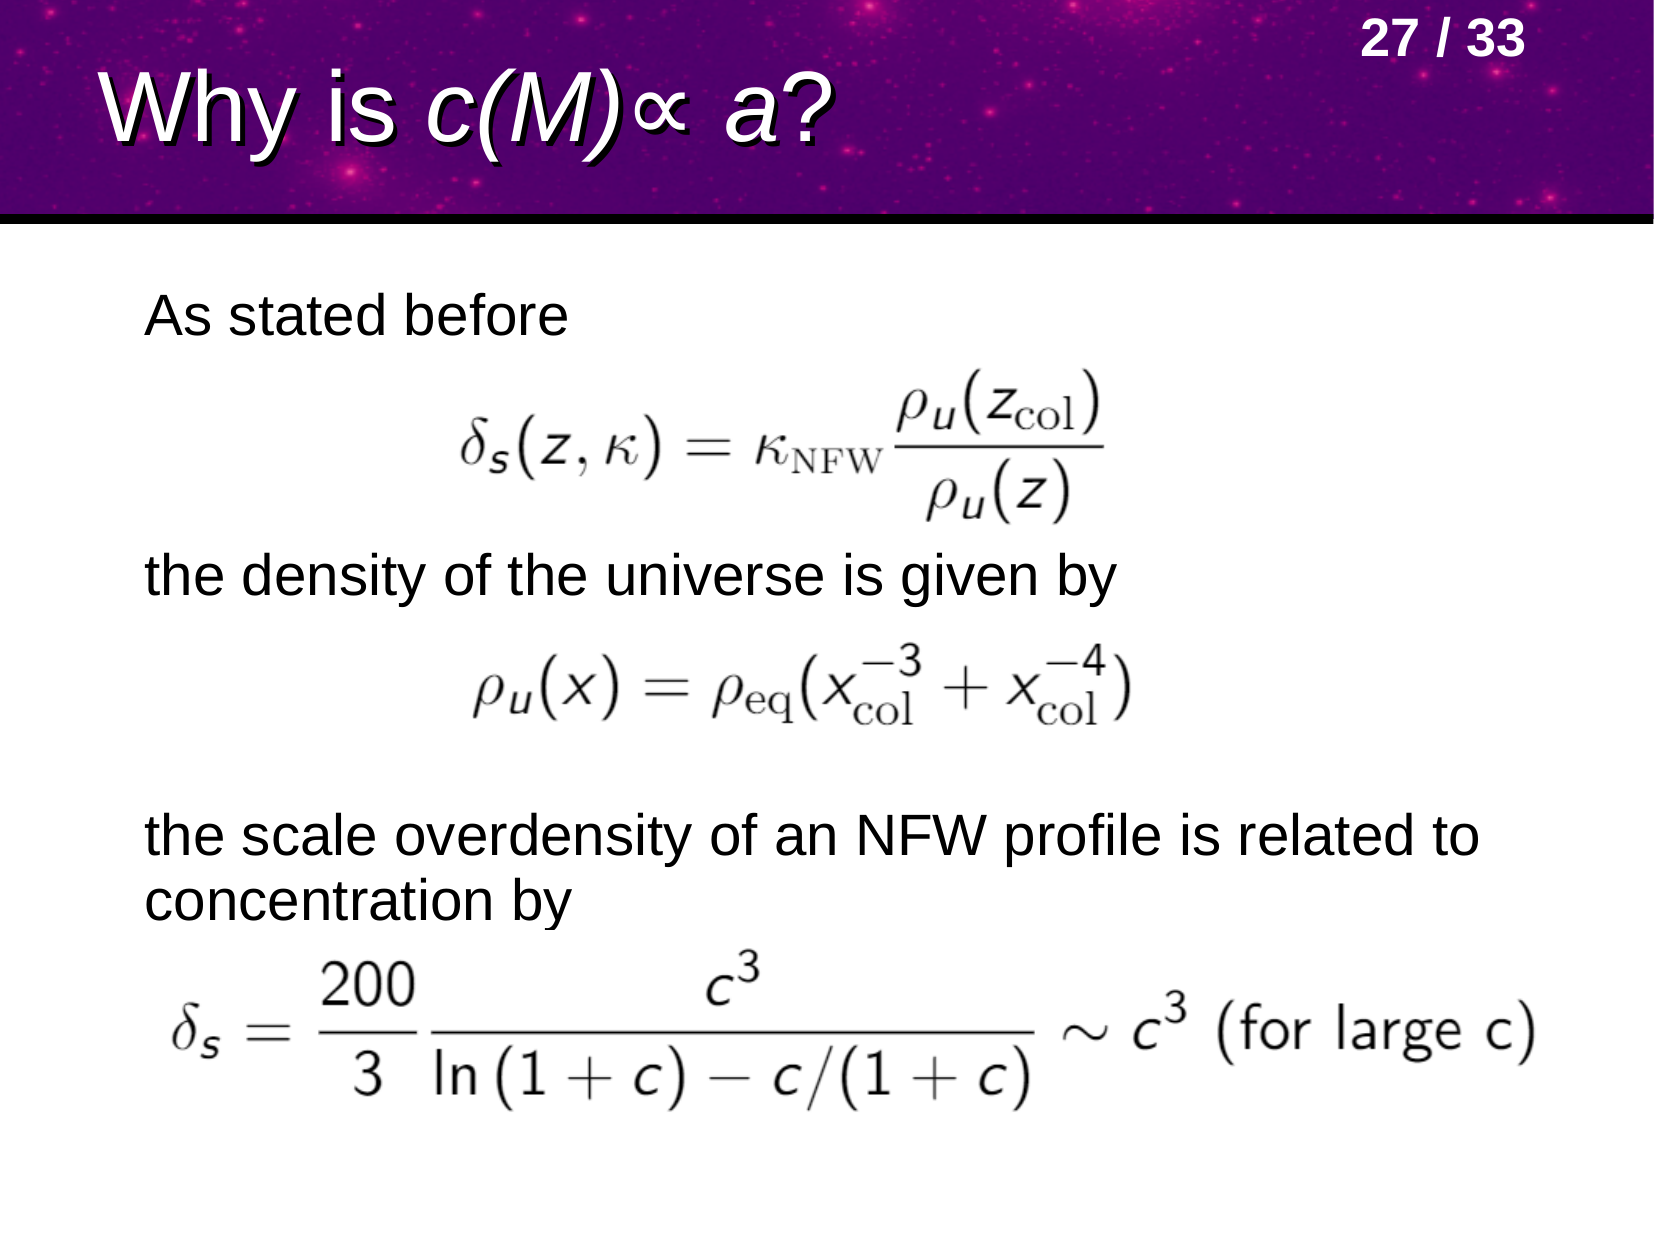

Why is c(M)∝ a?
As stated before
the density of the universe is given by
the scale overdensity of an NFW profile is related to concentration by